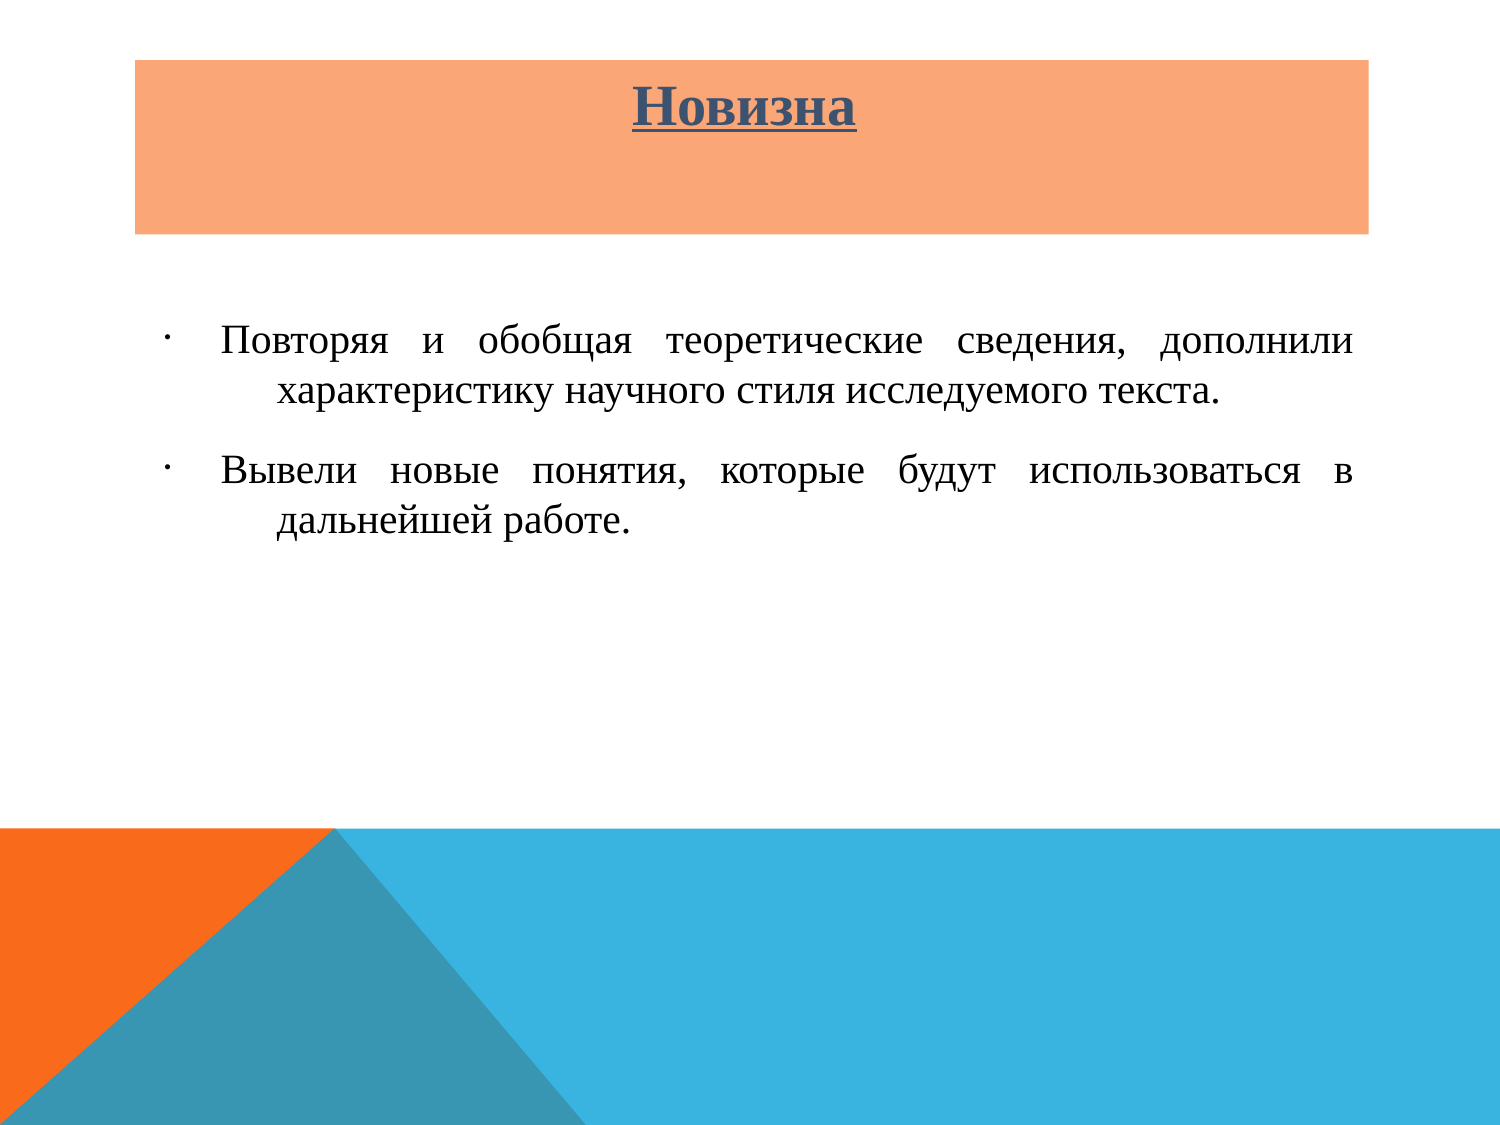

# Новизна
Повторяя и обобщая теоретические сведения, дополнили характеристику научного стиля исследуемого текста.
Вывели новые понятия, которые будут использоваться в дальнейшей работе.